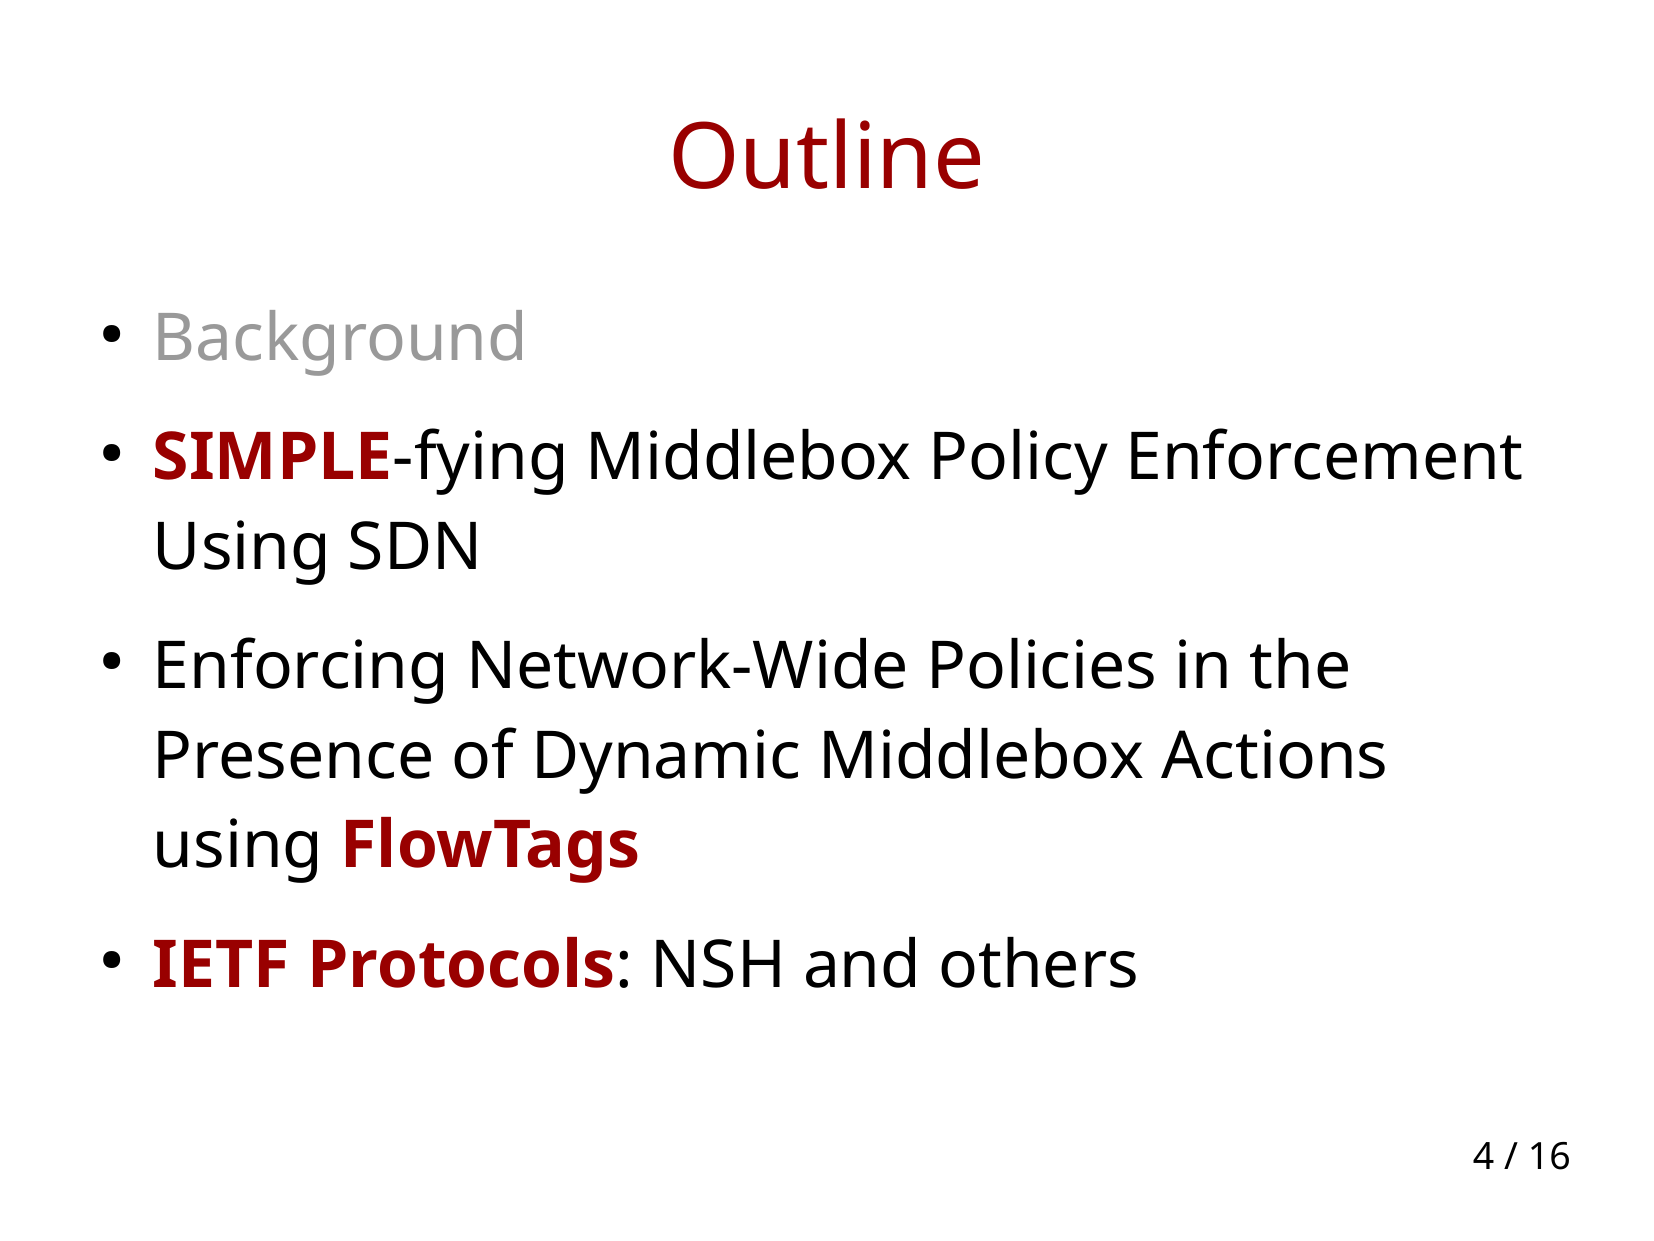

# Outline
Background
SIMPLE-fying Middlebox Policy Enforcement Using SDN
Enforcing Network-Wide Policies in the Presence of Dynamic Middlebox Actions using FlowTags
IETF Protocols: NSH and others
4